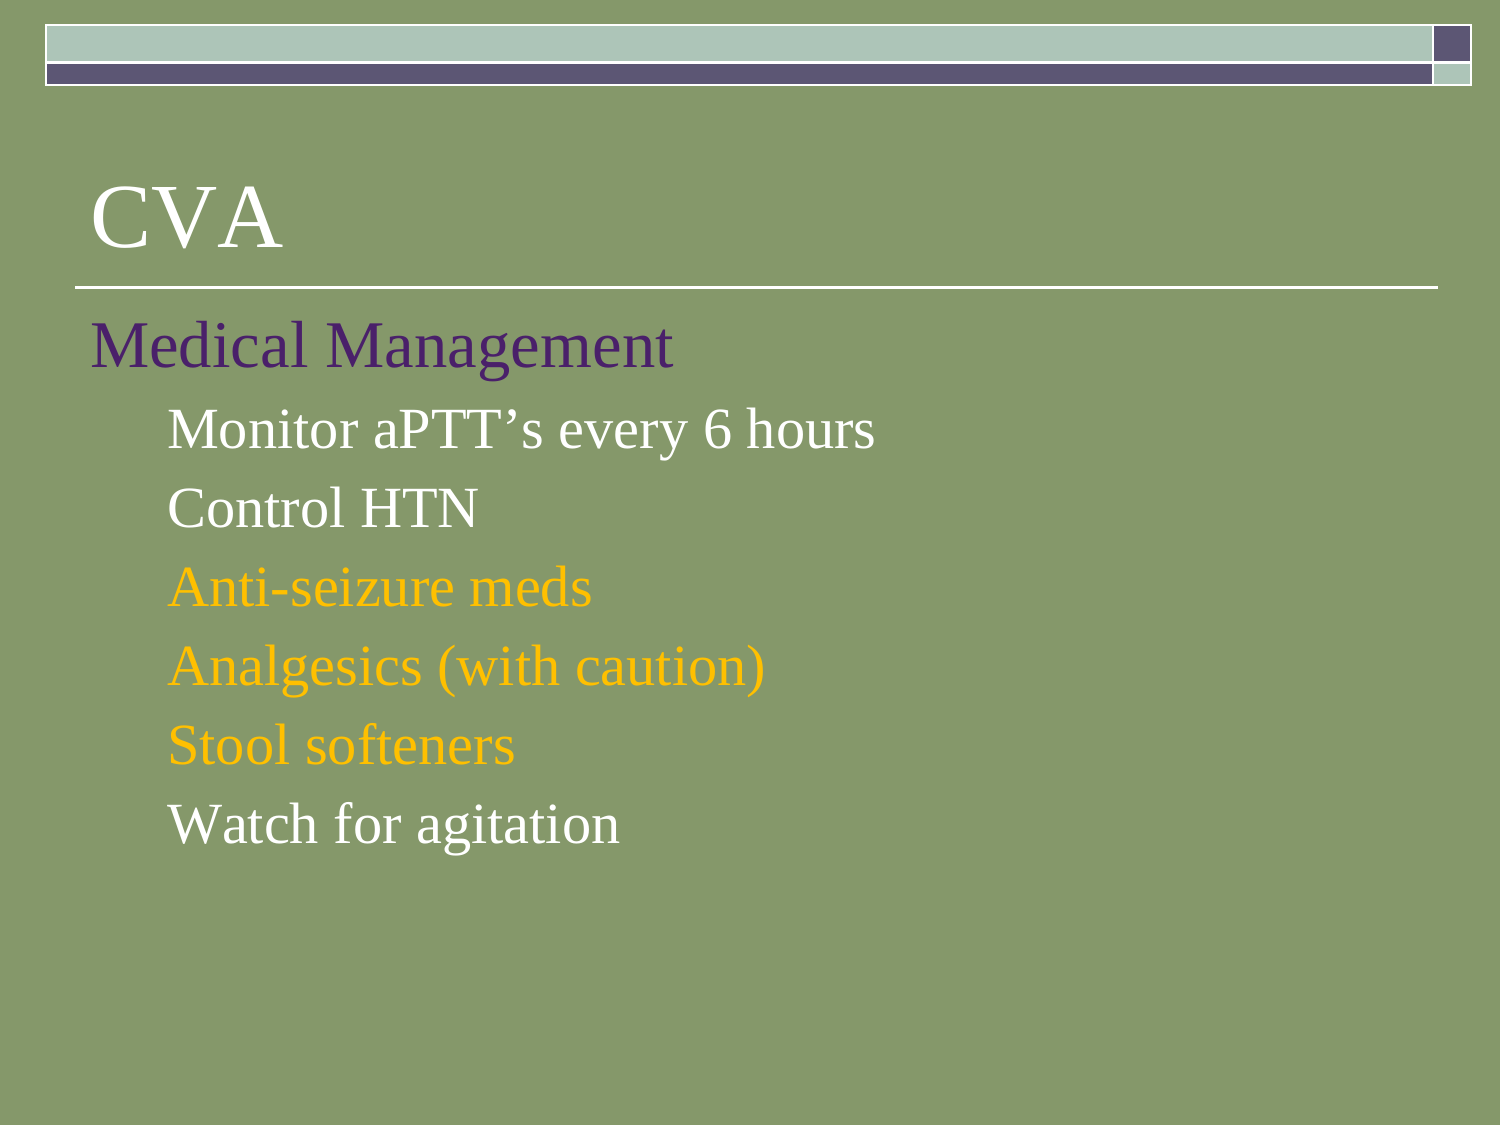

# CVA
Medical Management
Monitor aPTT’s every 6 hours
Control HTN
Anti-seizure meds
Analgesics (with caution)
Stool softeners
Watch for agitation